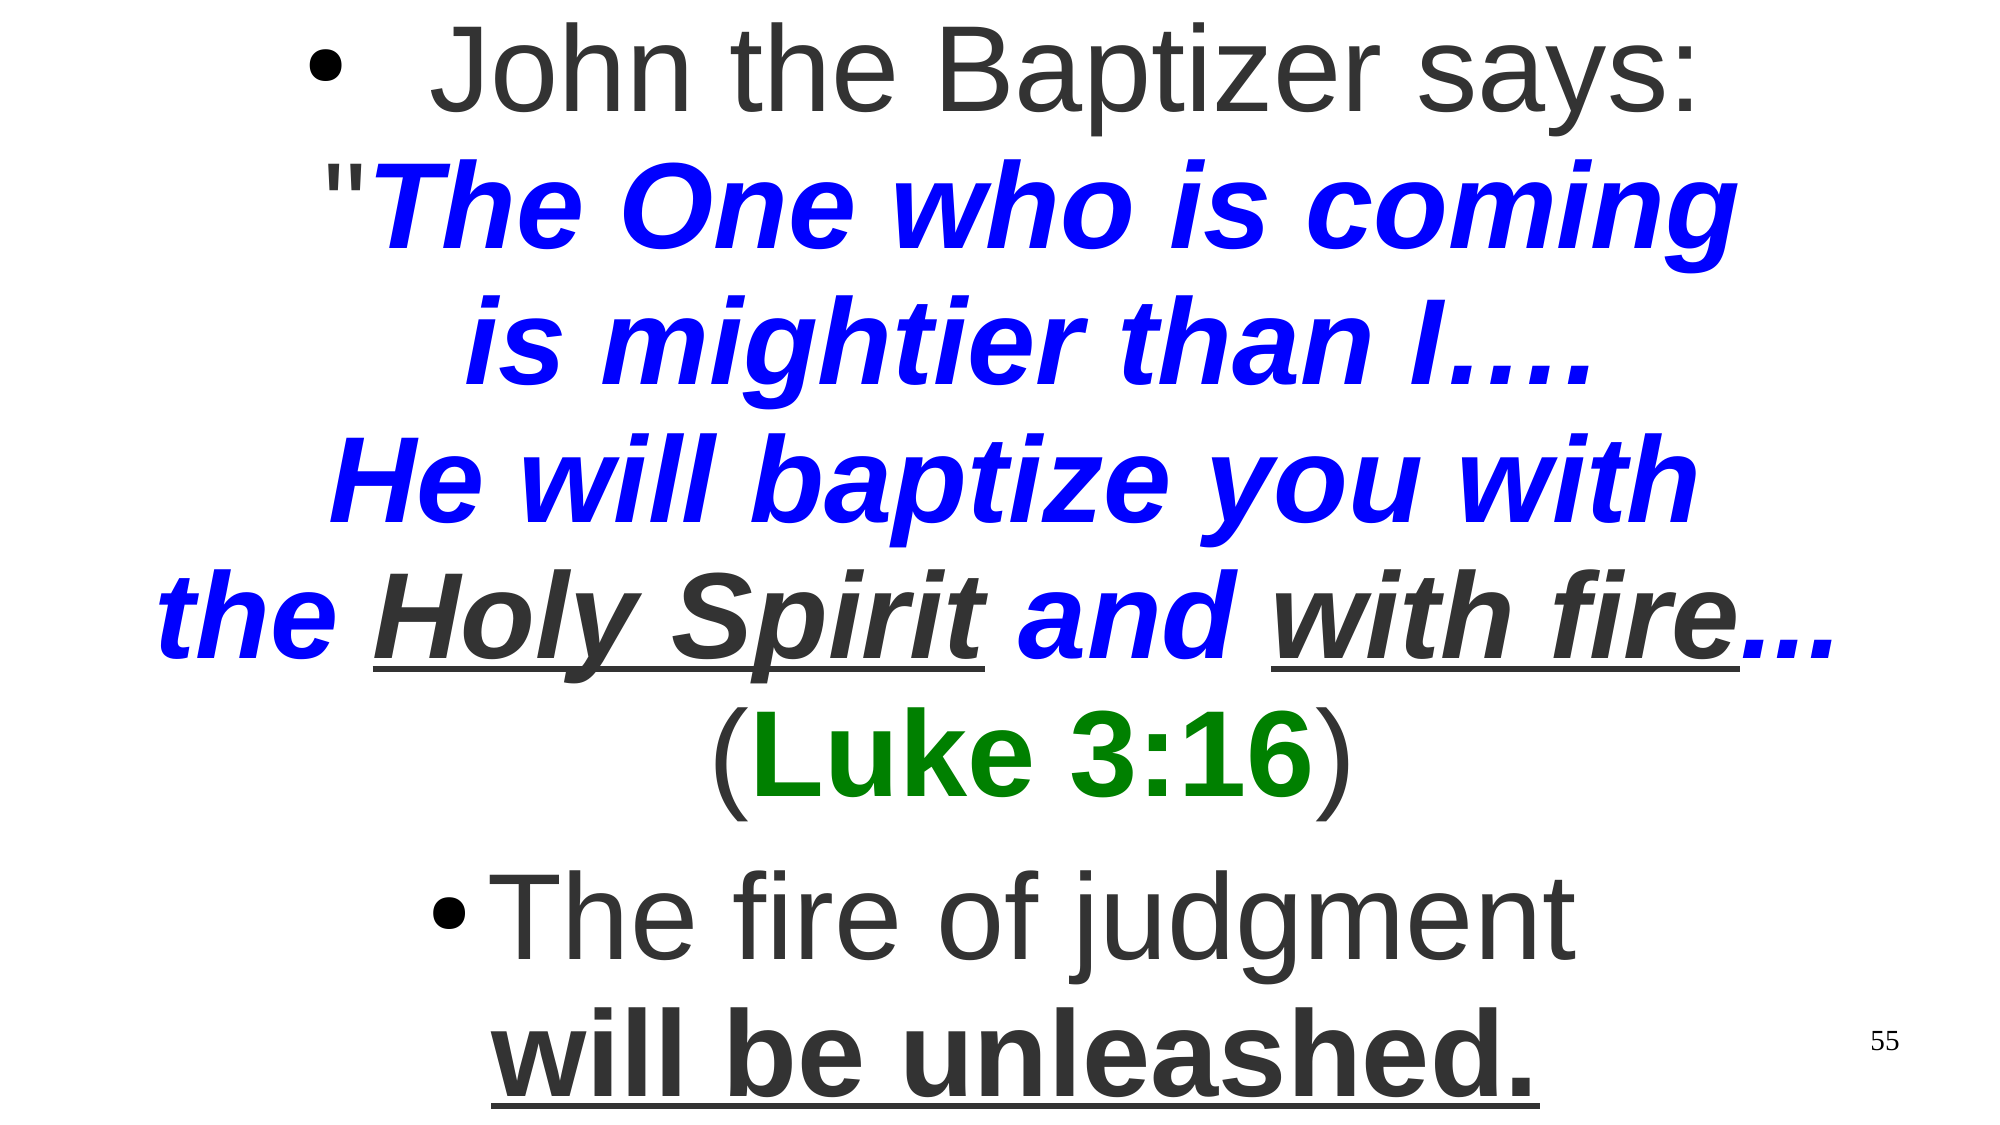

# John the Baptizer says: "The One who is coming is mightier than I…. He will baptize you with the Holy Spirit and with fire...  (Luke 3:16)
The fire of judgment
will be unleashed.
55